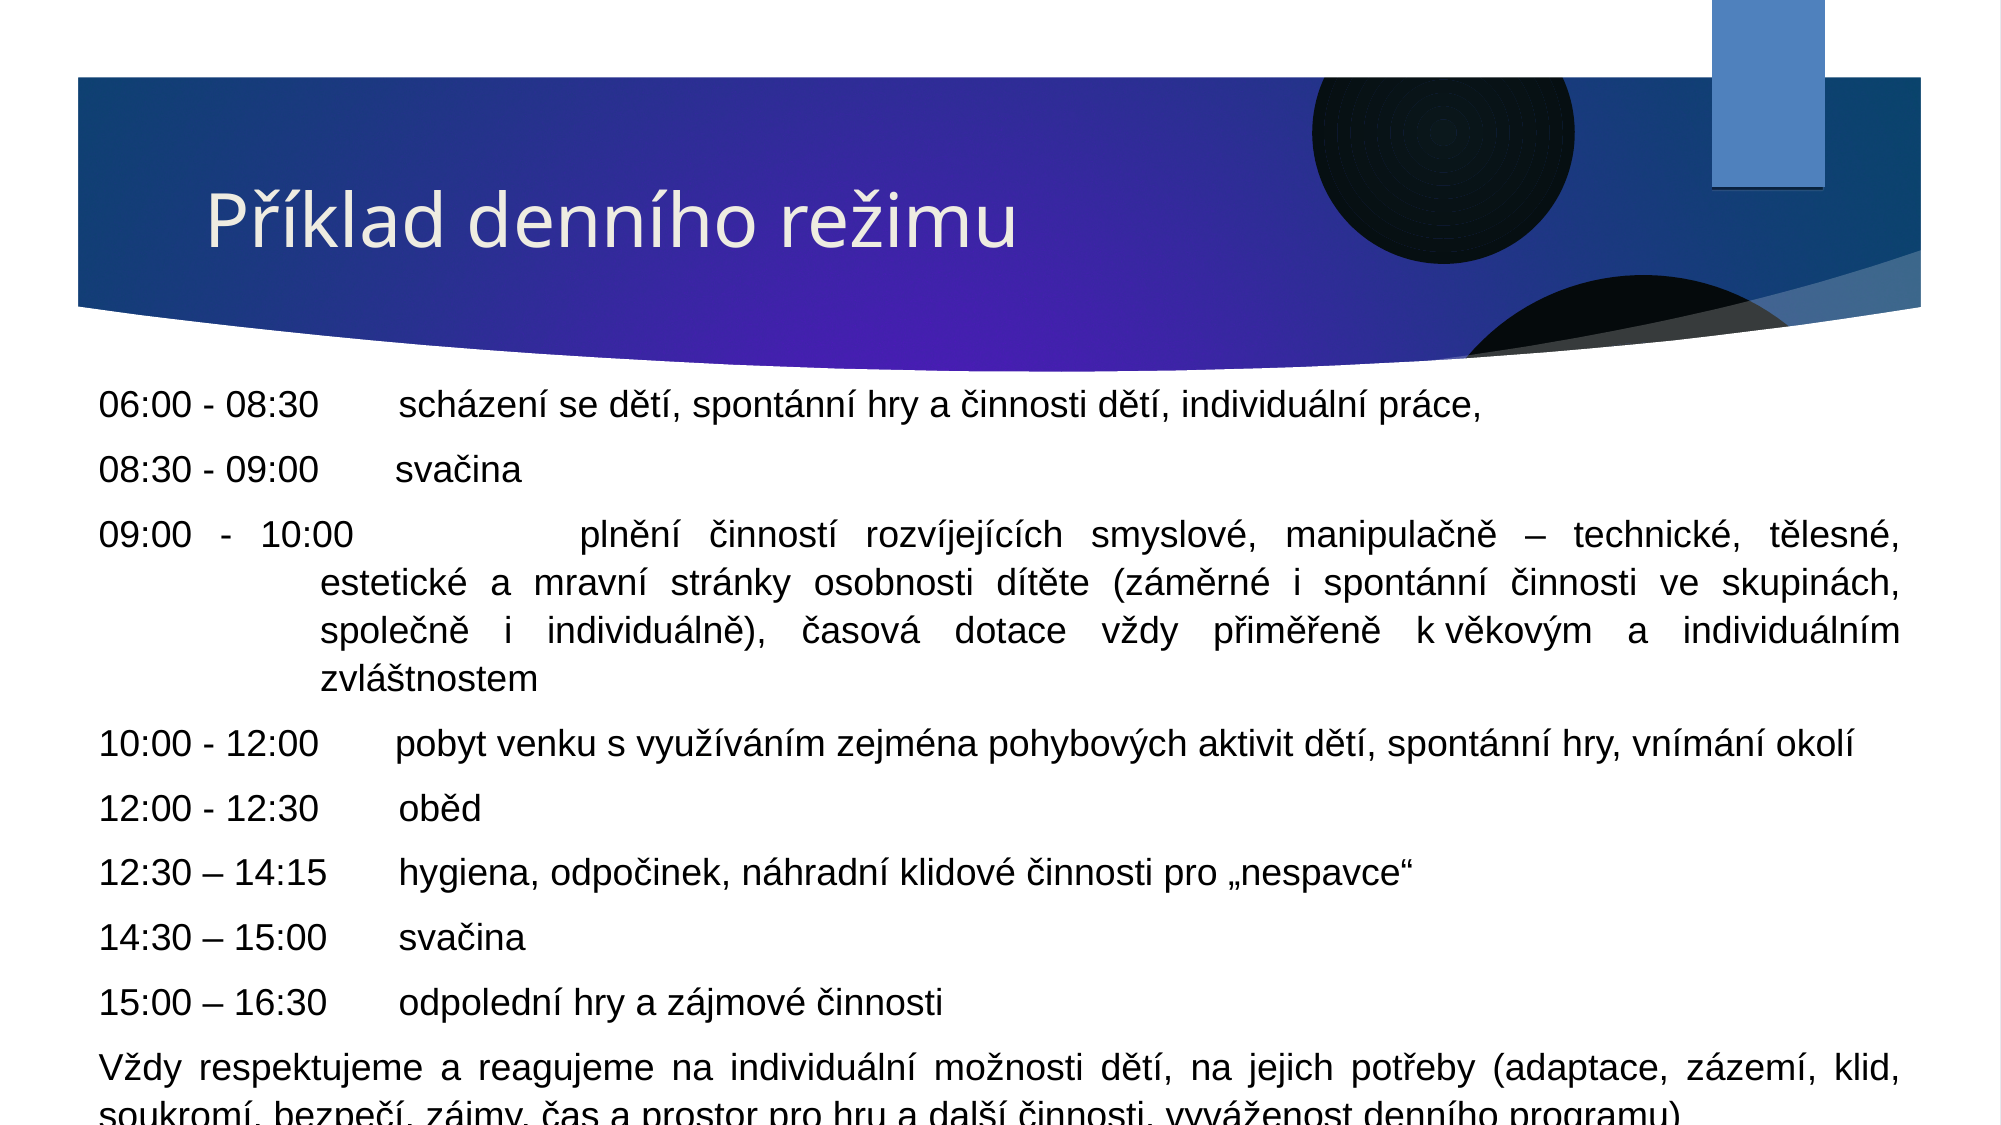

# Příklad denního režimu
06:00 - 08:30	 	scházení se dětí, spontánní hry a činnosti dětí, individuální práce,
08:30 - 09:00 	svačina
09:00 - 10:00			plnění činností rozvíjejících smyslové, manipulačně – technické, tělesné, estetické a mravní stránky osobnosti dítěte (záměrné i spontánní činnosti ve skupinách, společně i individuálně), časová dotace vždy přiměřeně k věkovým a individuálním zvláštnostem
10:00 - 12:00 	pobyt venku s využíváním zejména pohybových aktivit dětí, spontánní hry, vnímání okolí
12:00 - 12:30		oběd
12:30 – 14:15 	hygiena, odpočinek, náhradní klidové činnosti pro „nespavce“
14:30 – 15:00 	svačina
15:00 – 16:30	odpolední hry a zájmové činnosti
Vždy respektujeme a reagujeme na individuální možnosti dětí, na jejich potřeby (adaptace, zázemí, klid, soukromí, bezpečí, zájmy, čas a prostor pro hru a další činnosti, vyváženost denního programu)